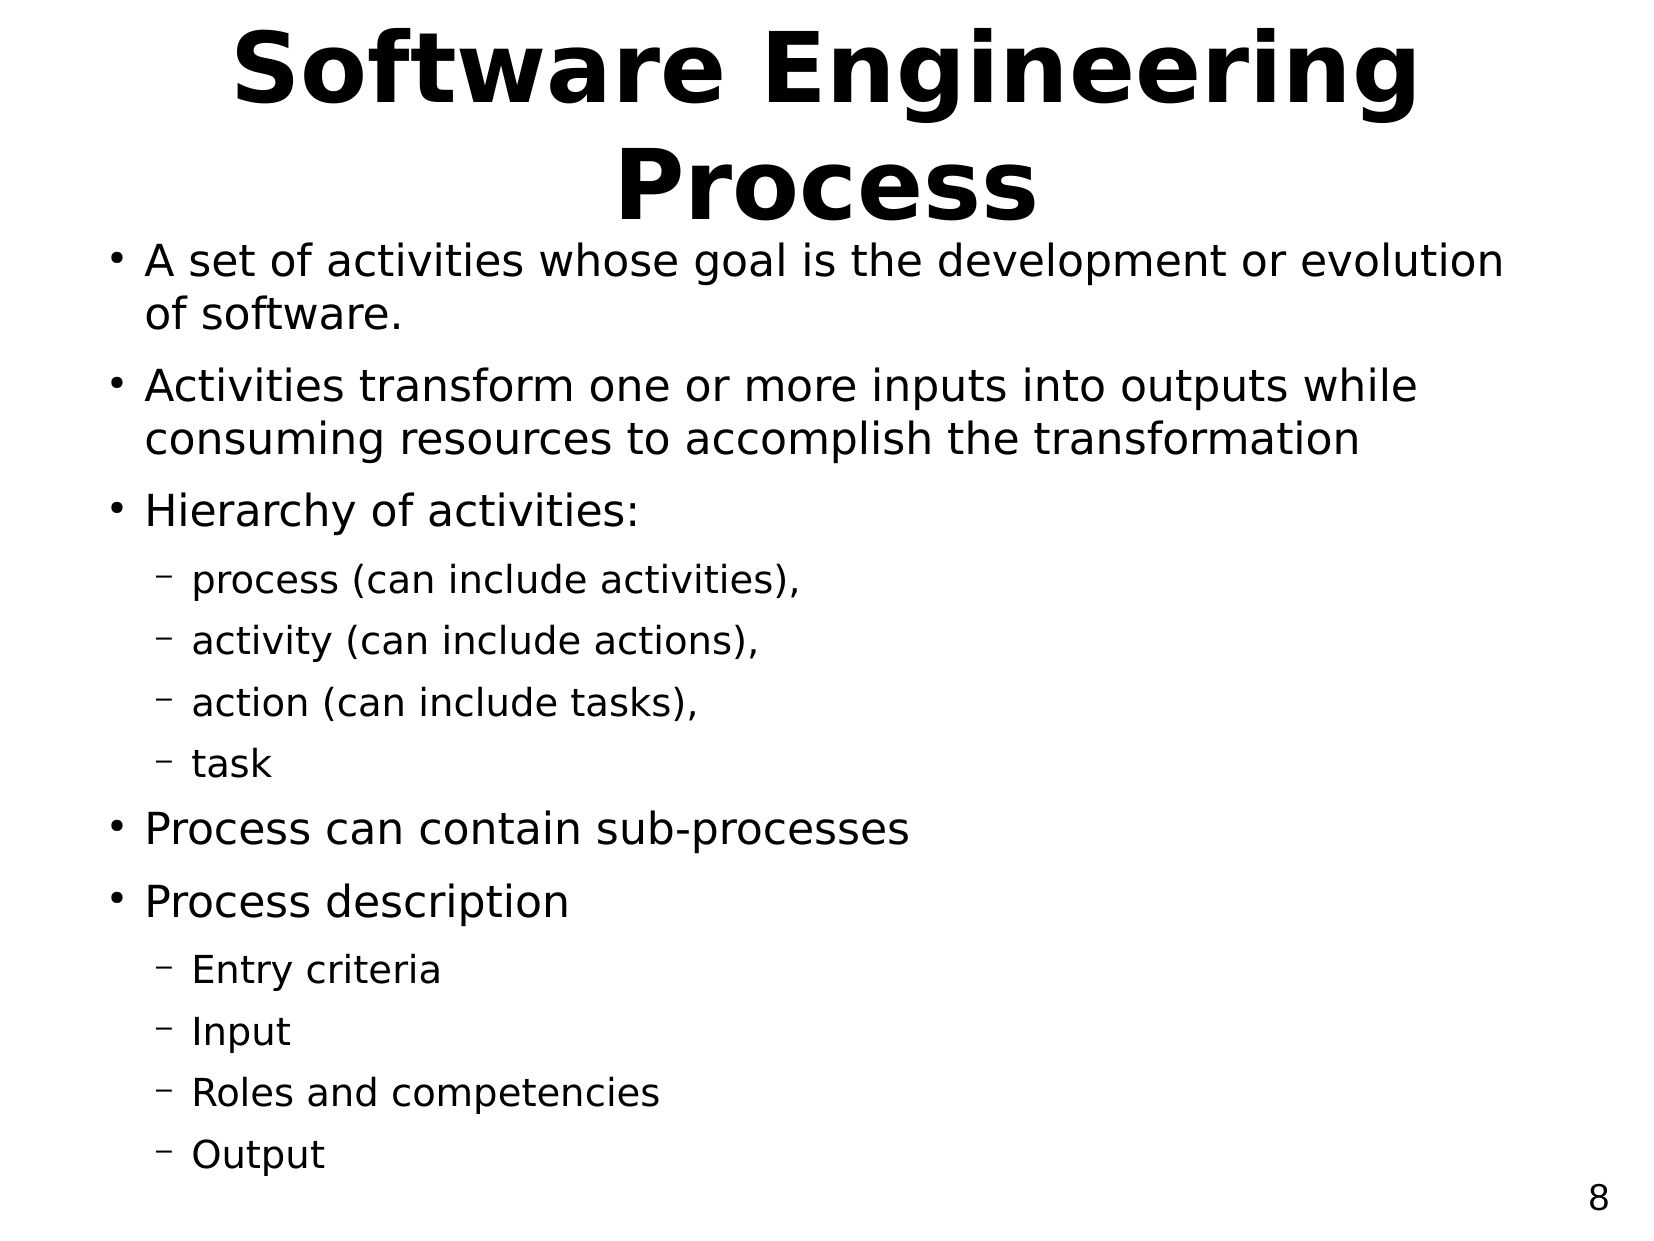

# Software Engineering Process
A set of activities whose goal is the development or evolution of software.
Activities transform one or more inputs into outputs while consuming resources to accomplish the transformation
Hierarchy of activities:
process (can include activities),
activity (can include actions),
action (can include tasks),
task
Process can contain sub-processes
Process description
Entry criteria
Input
Roles and competencies
Output